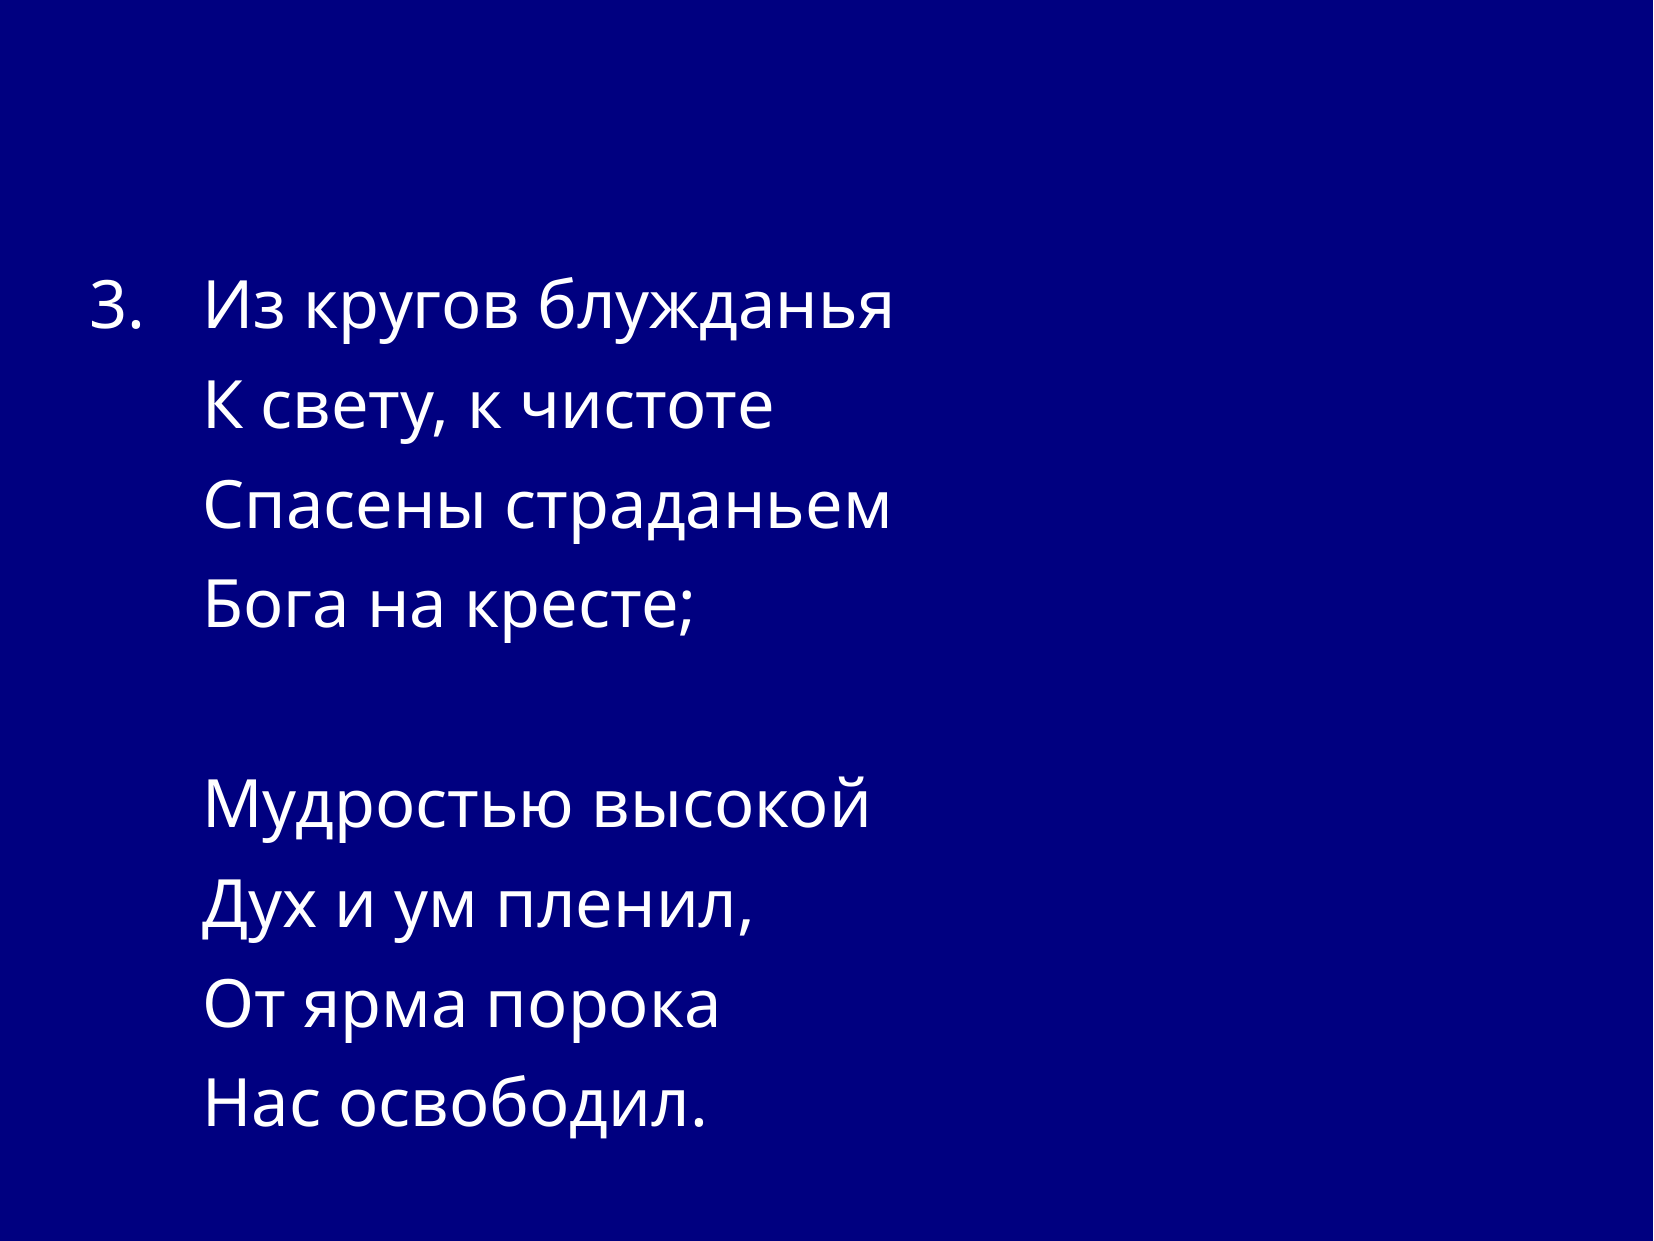

3.	Из кругов блужданья
	К свету, к чистоте
	Спасены страданьем
	Бога на кресте;
	Мудростью высокой
	Дух и ум пленил,
	От ярма порока
	Нас освободил.